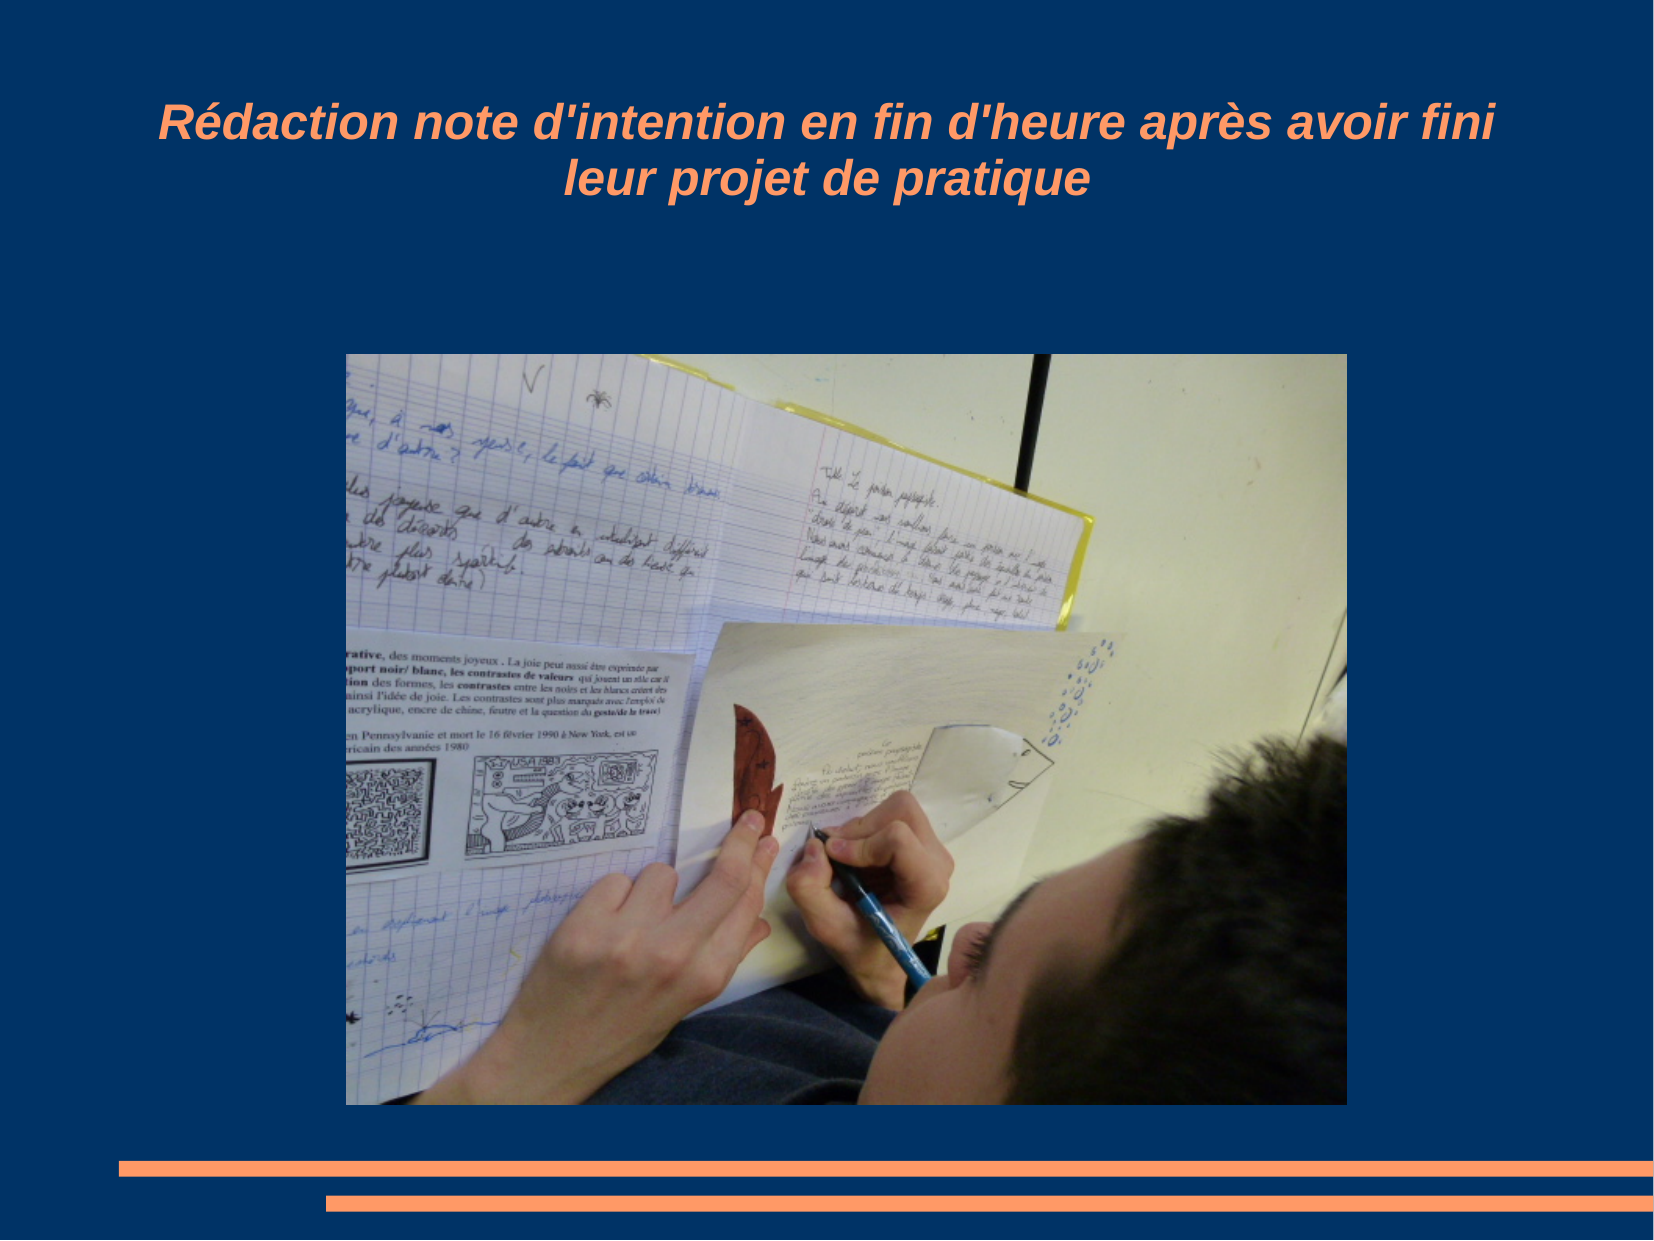

# Rédaction note d'intention en fin d'heure après avoir fini leur projet de pratique